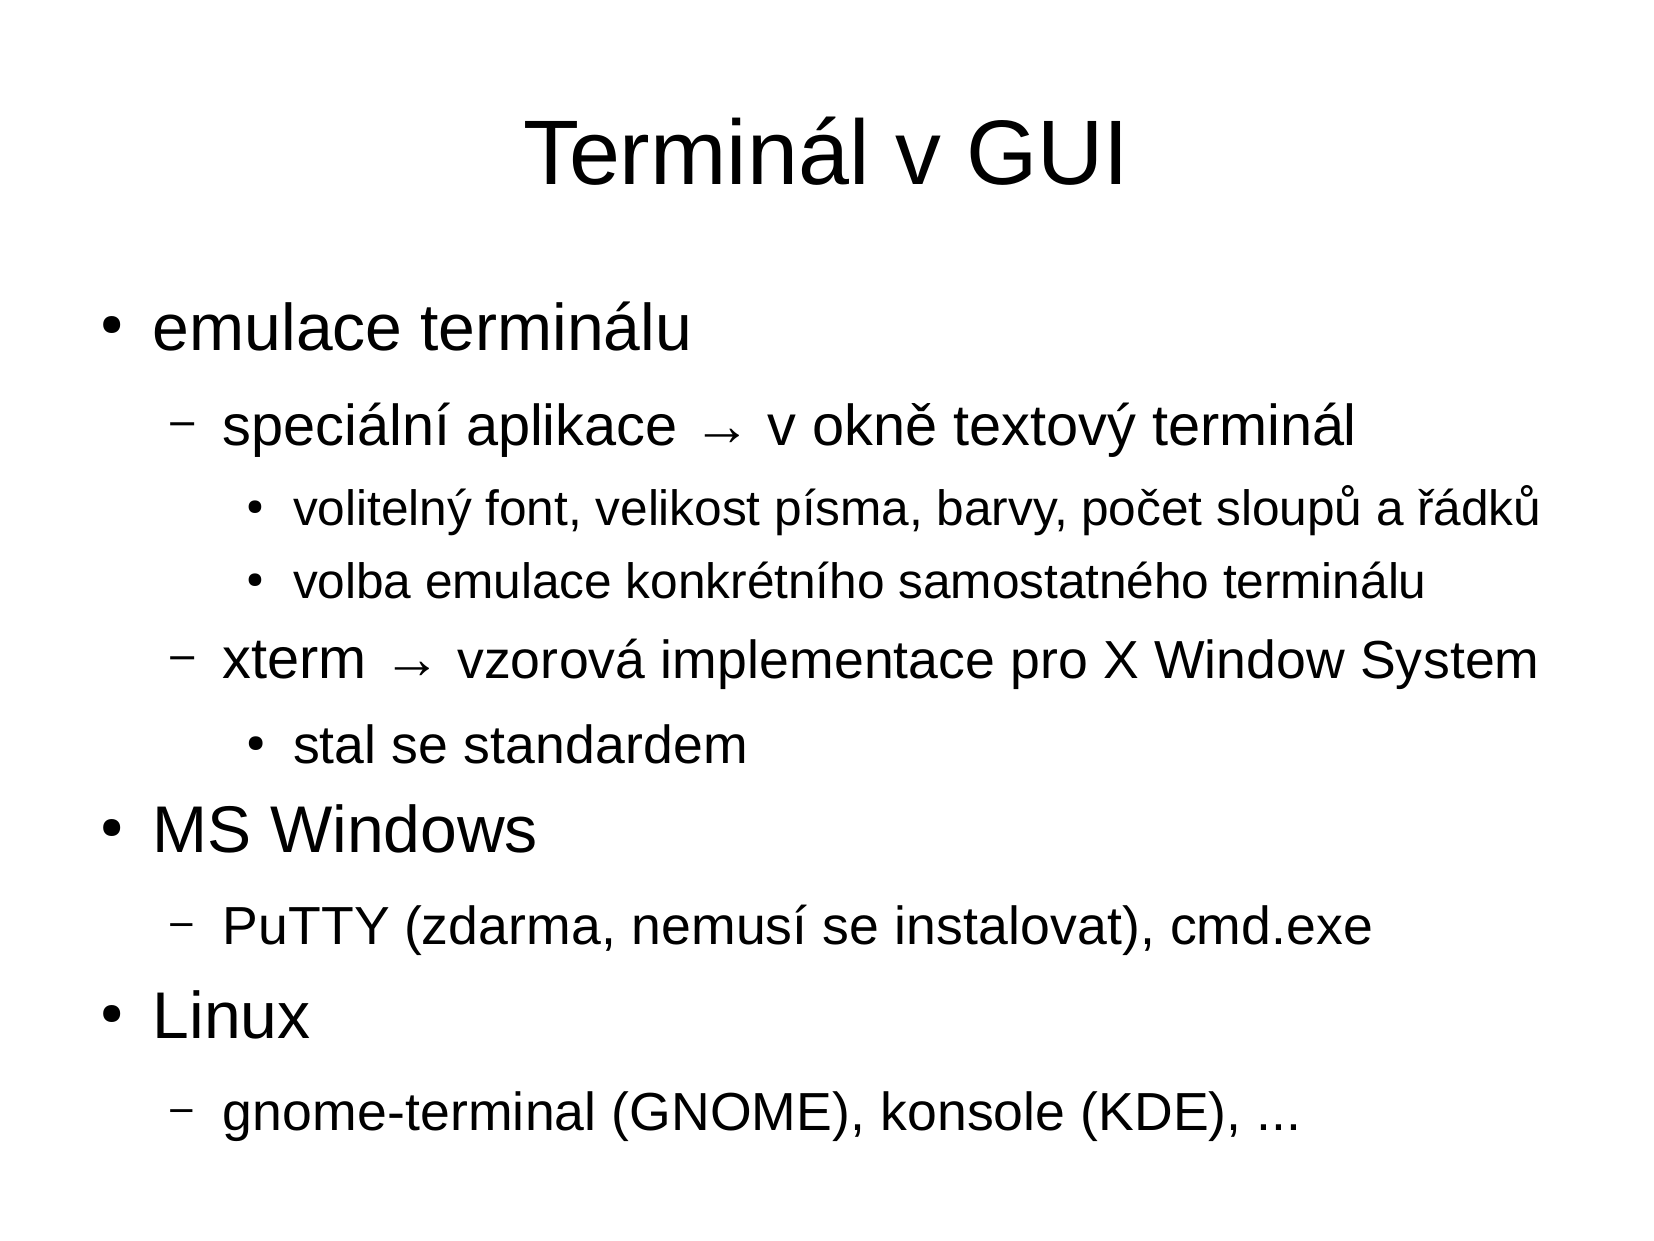

# Terminál v GUI
emulace terminálu
speciální aplikace → v okně textový terminál
volitelný font, velikost písma, barvy, počet sloupů a řádků
volba emulace konkrétního samostatného terminálu
xterm → vzorová implementace pro X Window System
stal se standardem
MS Windows
PuTTY (zdarma, nemusí se instalovat), cmd.exe
Linux
gnome-terminal (GNOME), konsole (KDE), ...